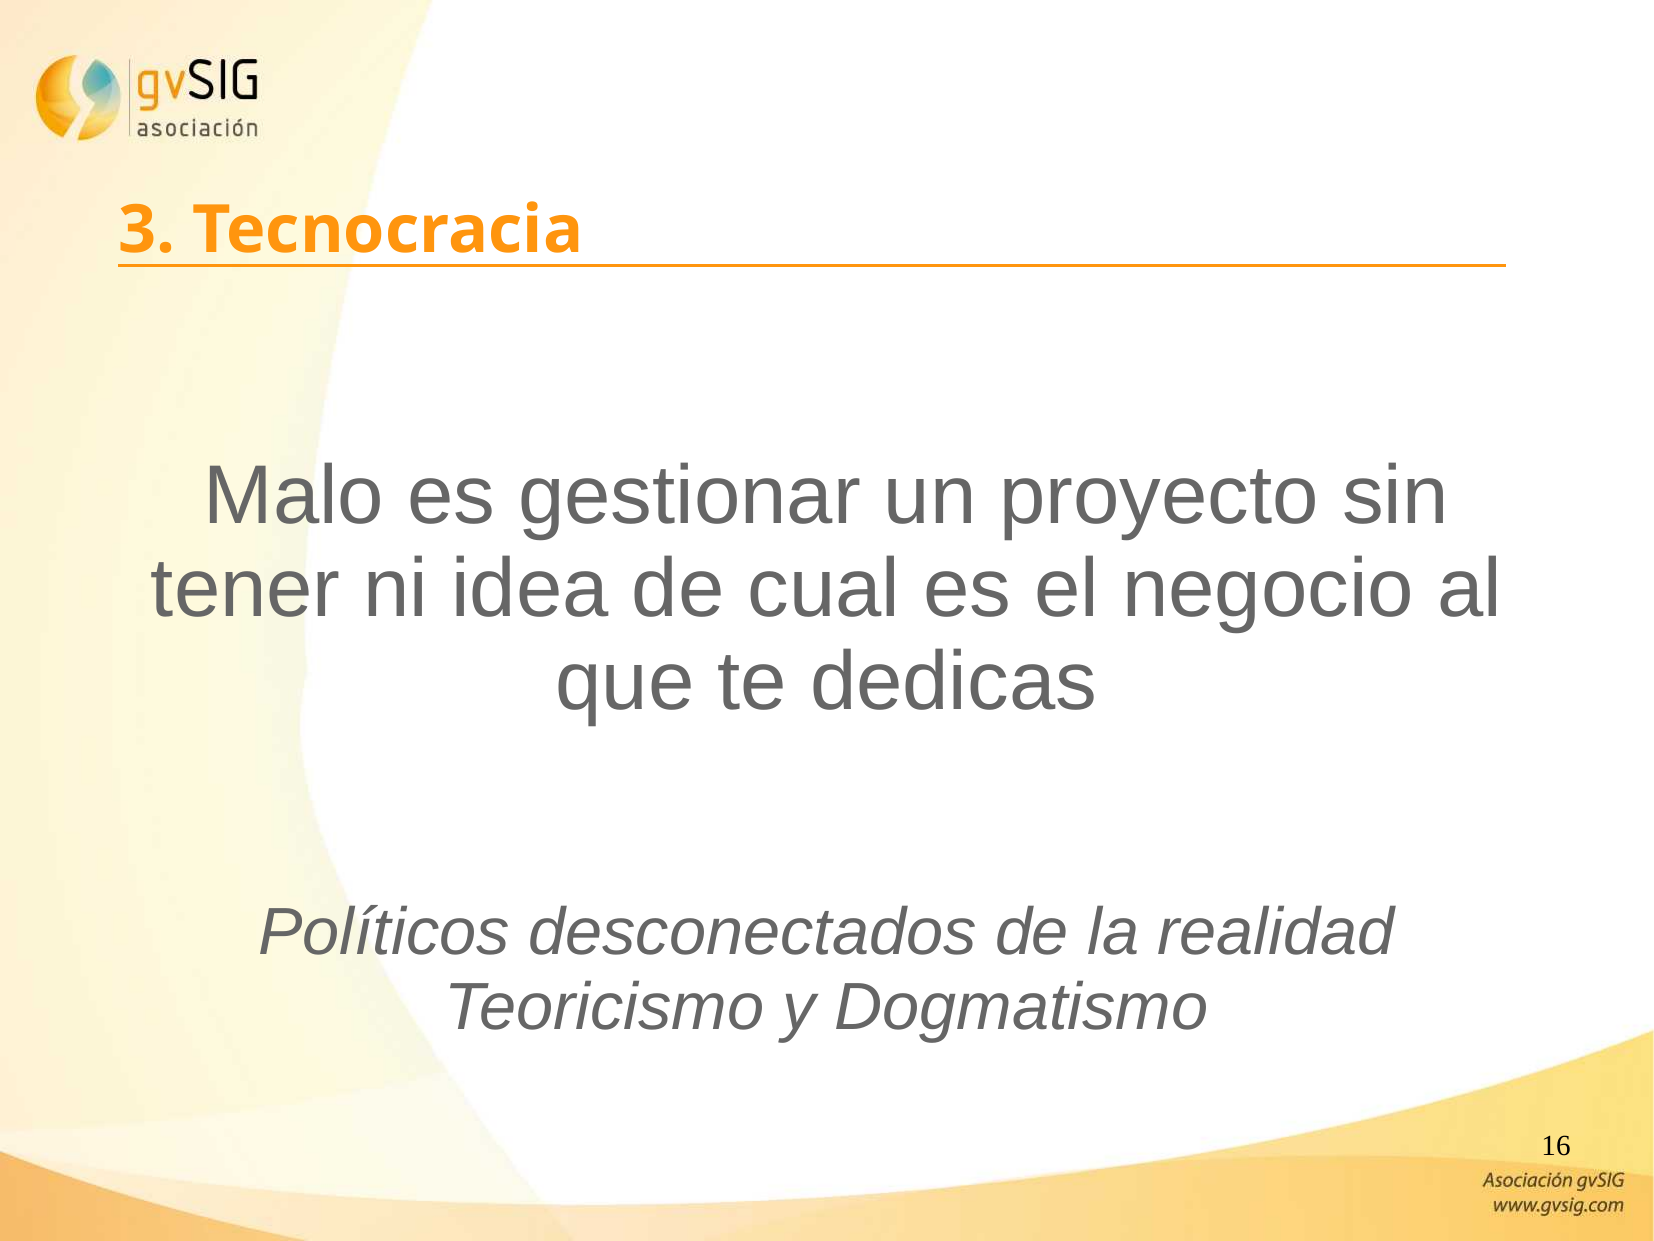

# 3. Tecnocracia
Malo es gestionar un proyecto sin tener ni idea de cual es el negocio al que te dedicas
Políticos desconectados de la realidad
Teoricismo y Dogmatismo
16